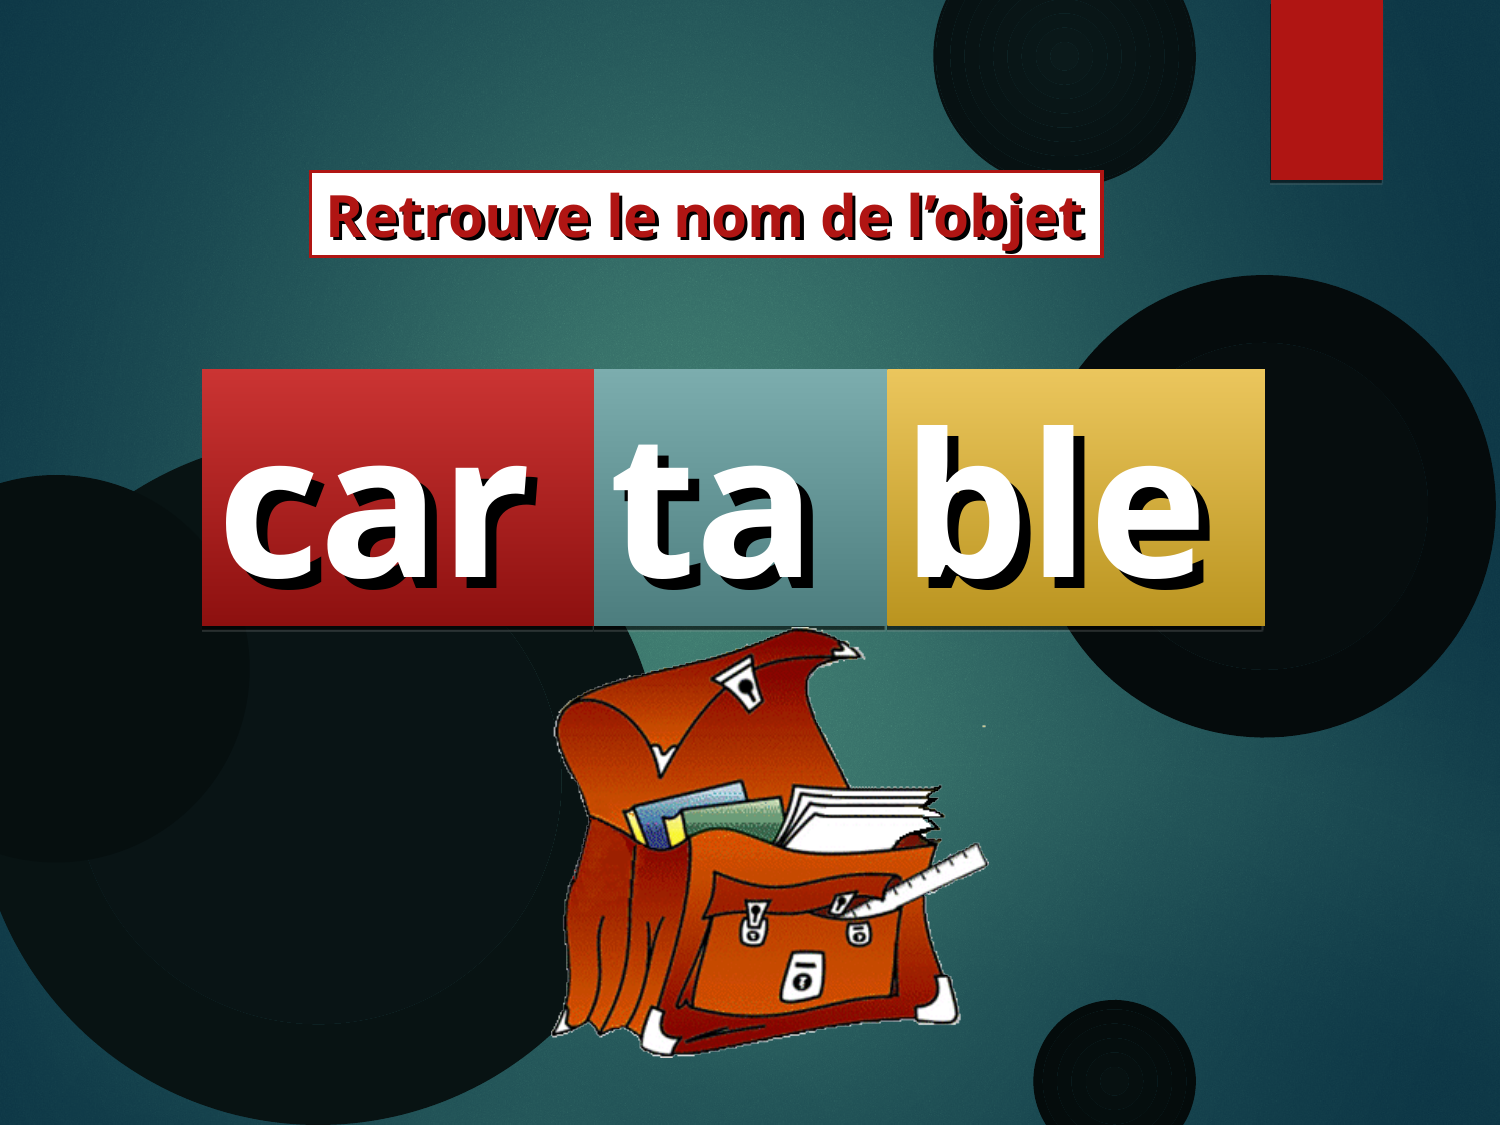

Retrouve le nom de l’objet
car
ta
ble